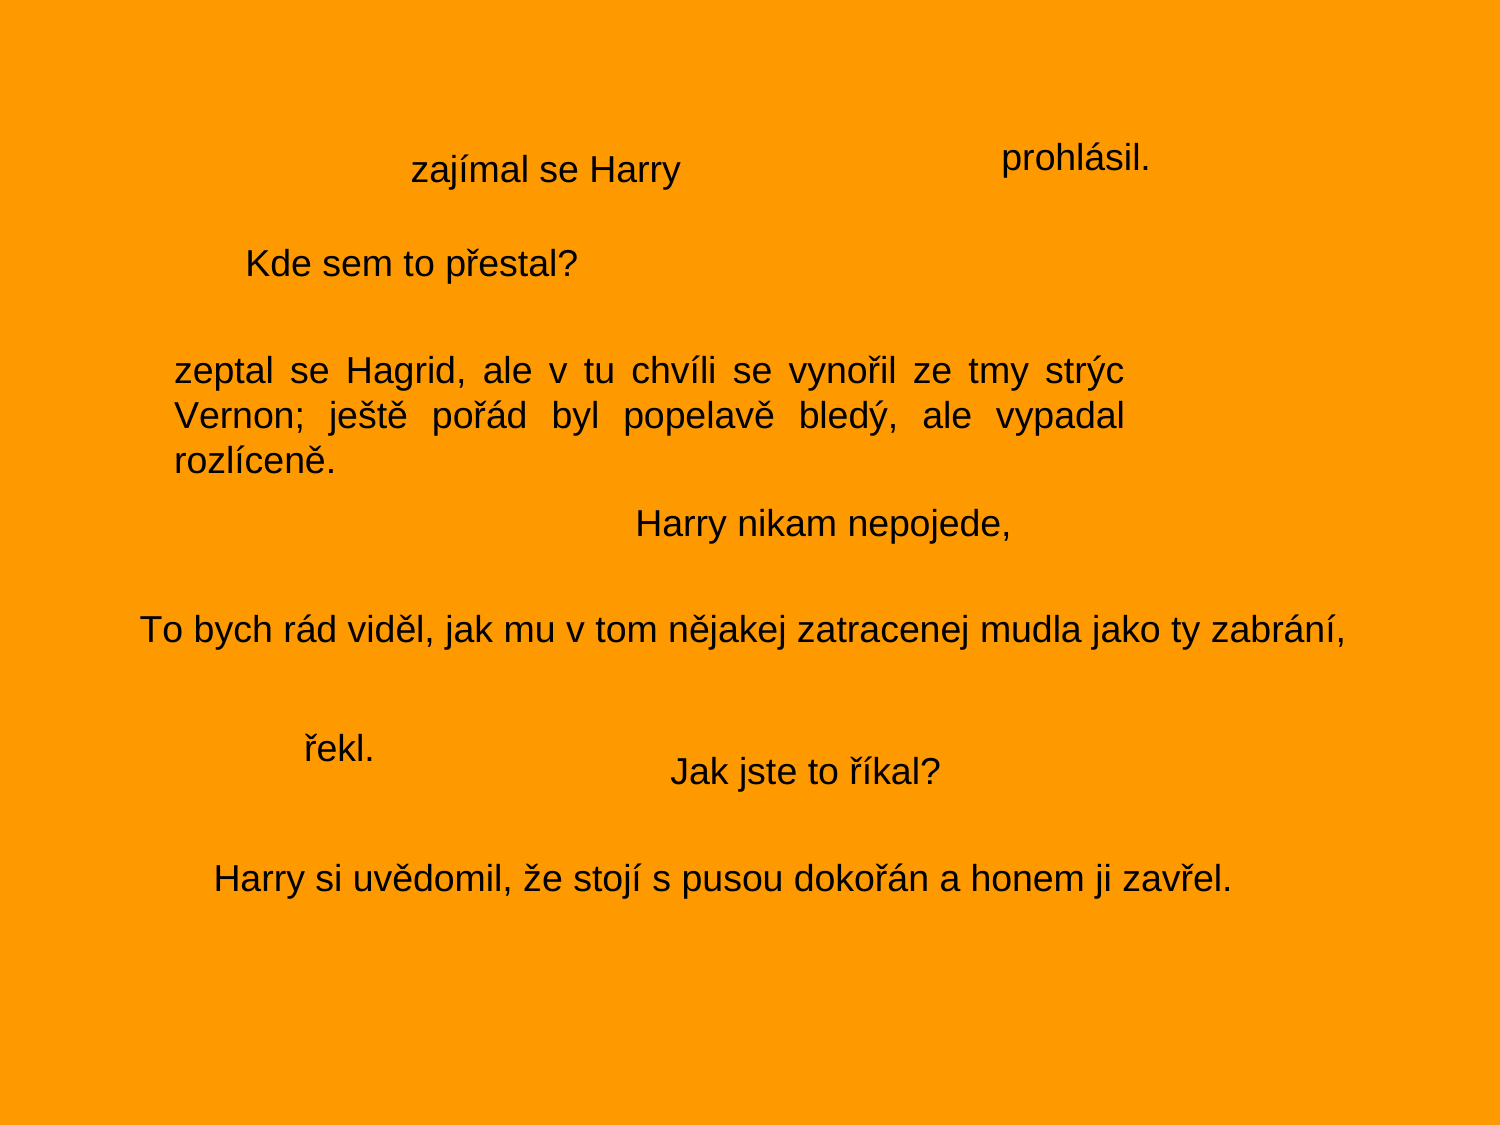

prohlásil.
zajímal se Harry
Kde sem to přestal?
zeptal se Hagrid, ale v tu chvíli se vynořil ze tmy strýc Vernon; ještě pořád byl popelavě bledý, ale vypadal rozlíceně.
Harry nikam nepojede,
To bych rád viděl, jak mu v tom nějakej zatracenej mudla jako ty zabrání,
řekl.
Jak jste to říkal?
Harry si uvědomil, že stojí s pusou dokořán a honem ji zavřel.